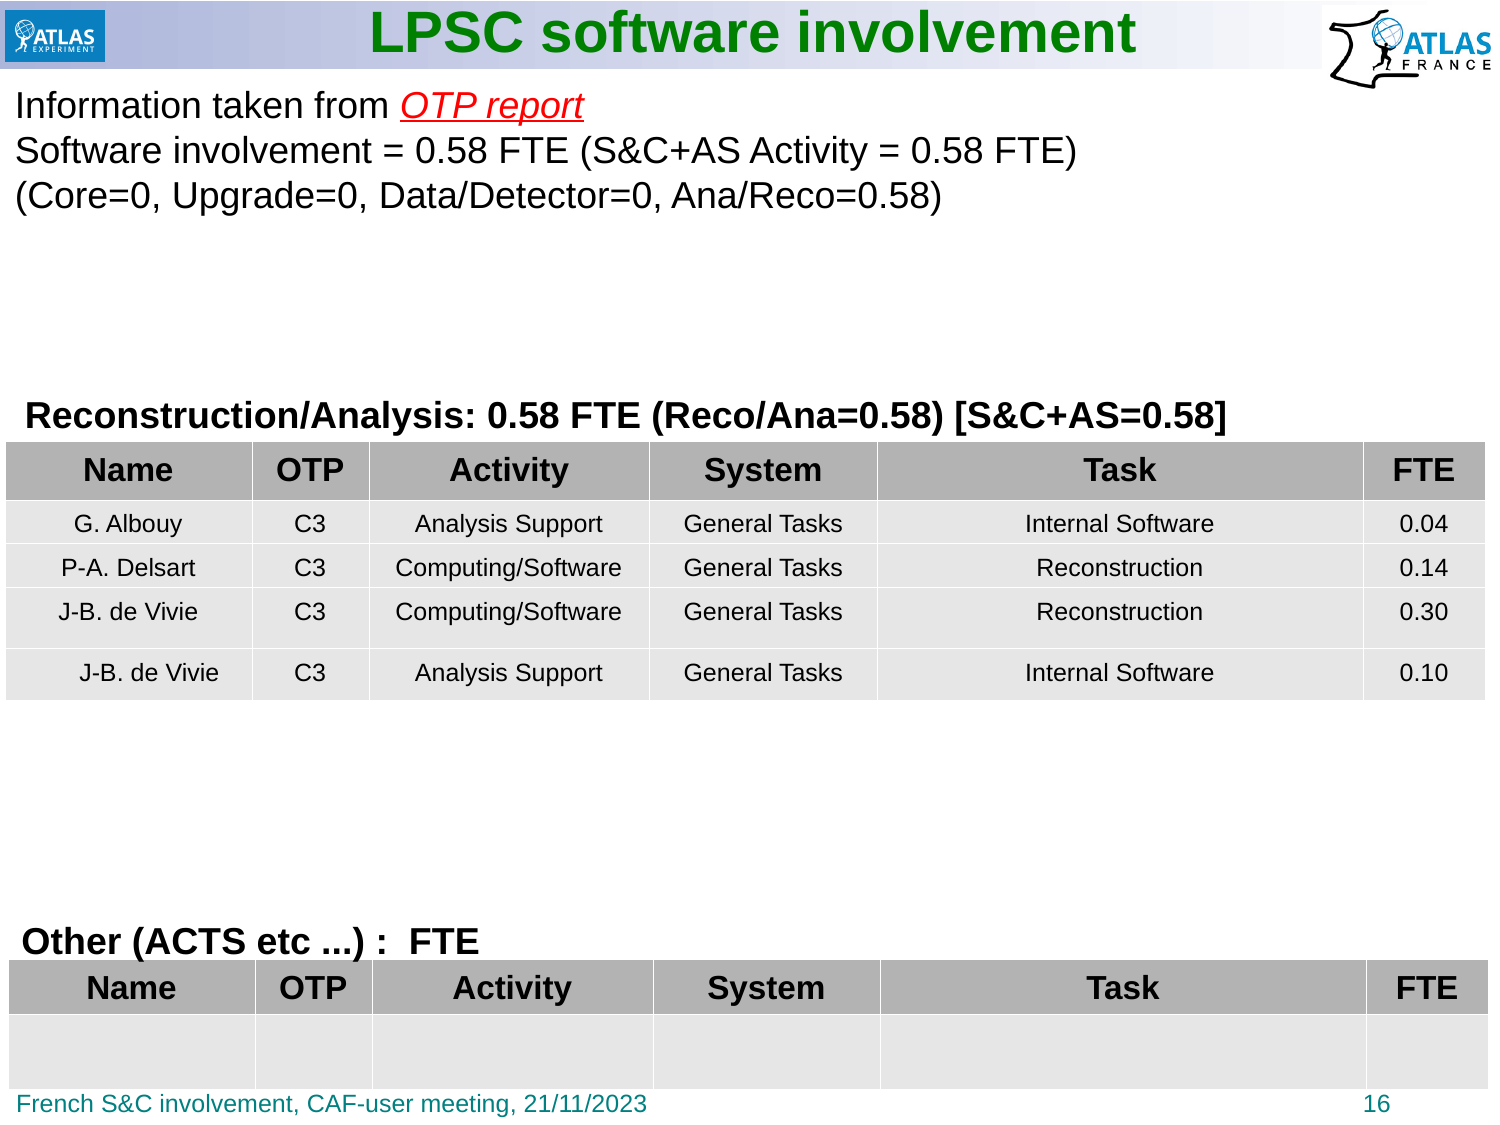

LPSC software involvement
Information taken from OTP report
Software involvement = 0.58 FTE (S&C+AS Activity = 0.58 FTE)
(Core=0, Upgrade=0, Data/Detector=0, Ana/Reco=0.58)
Reconstruction/Analysis: 0.58 FTE (Reco/Ana=0.58) [S&C+AS=0.58]
| Name | OTP | Activity | System | Task | FTE |
| --- | --- | --- | --- | --- | --- |
| G. Albouy | C3 | Analysis Support | General Tasks | Internal Software | 0.04 |
| P-A. Delsart | C3 | Computing/Software | General Tasks | Reconstruction | 0.14 |
| J-B. de Vivie | C3 | Computing/Software | General Tasks | Reconstruction | 0.30 |
| J-B. de Vivie | C3 | Analysis Support | General Tasks | Internal Software | 0.10 |
Other (ACTS etc ...) : FTE
| Name | OTP | Activity | System | Task | FTE |
| --- | --- | --- | --- | --- | --- |
| | | | | | |